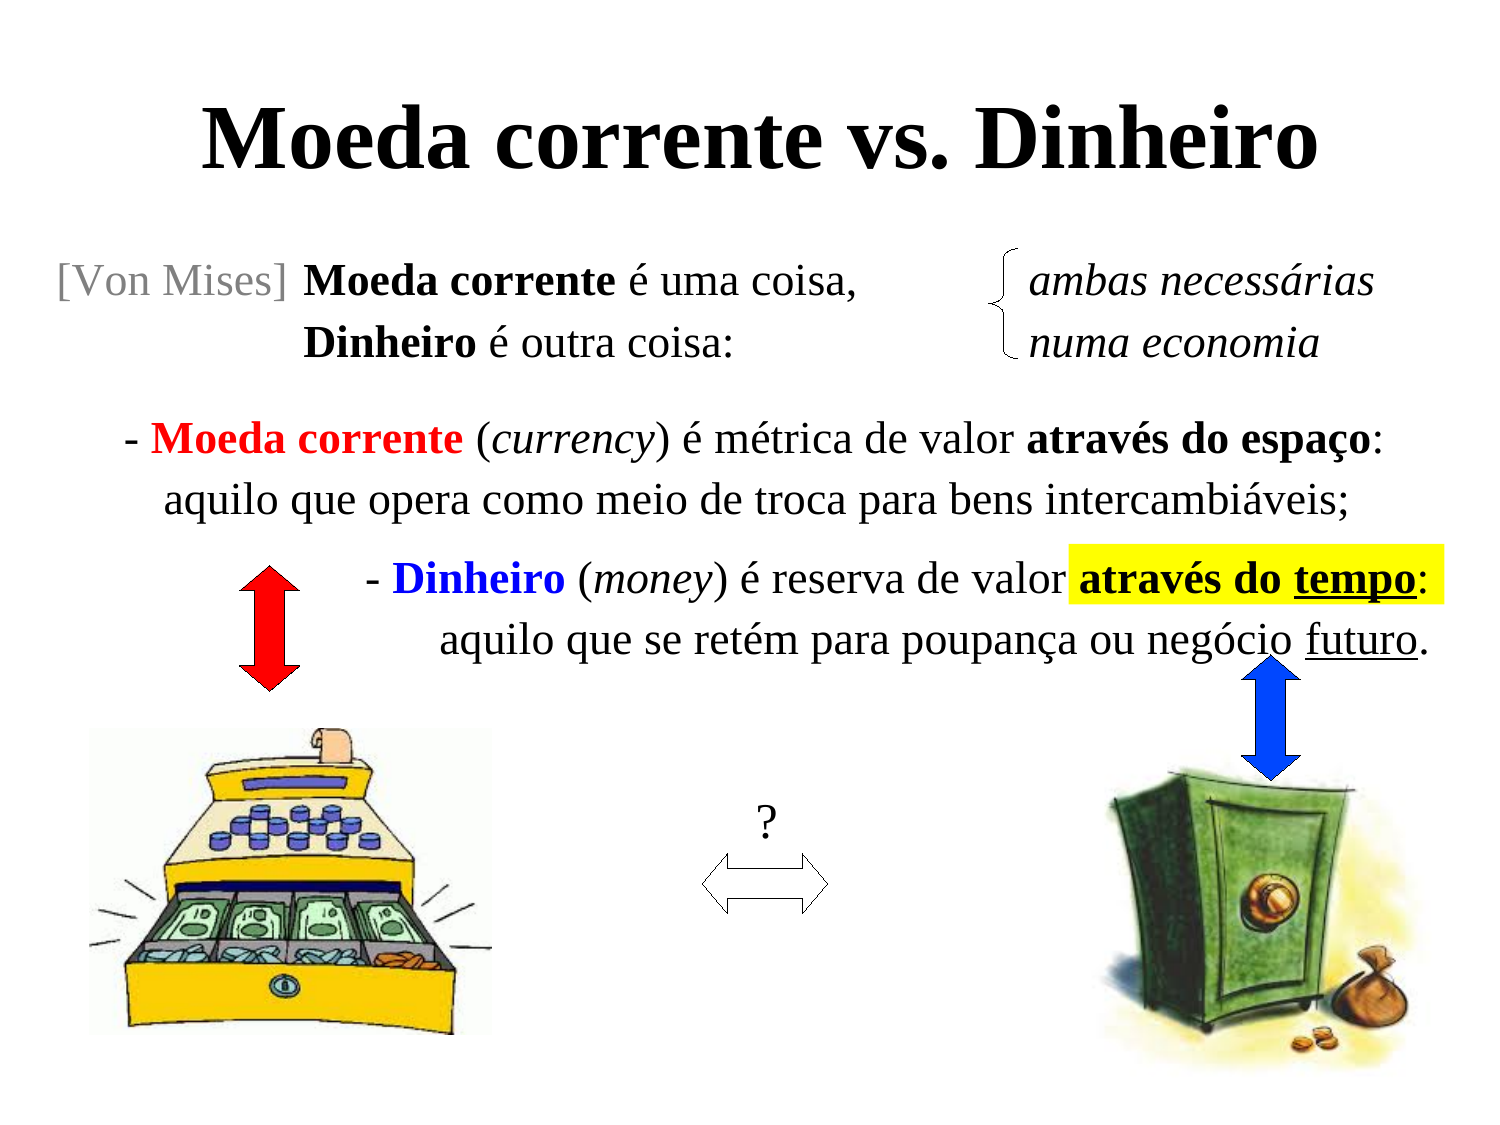

# Moeda corrente vs. Dinheiro
[Von Mises] 	Moeda corrente é uma coisa,		ambas necessárias
			Dinheiro é outra coisa: 			numa economia
- Moeda corrente (currency) é métrica de valor através do espaço:
		aquilo que opera como meio de troca para bens intercambiáveis;
- Dinheiro (money) é reserva de valor através do tempo:
		aquilo que se retém para poupança ou negócio futuro.
?